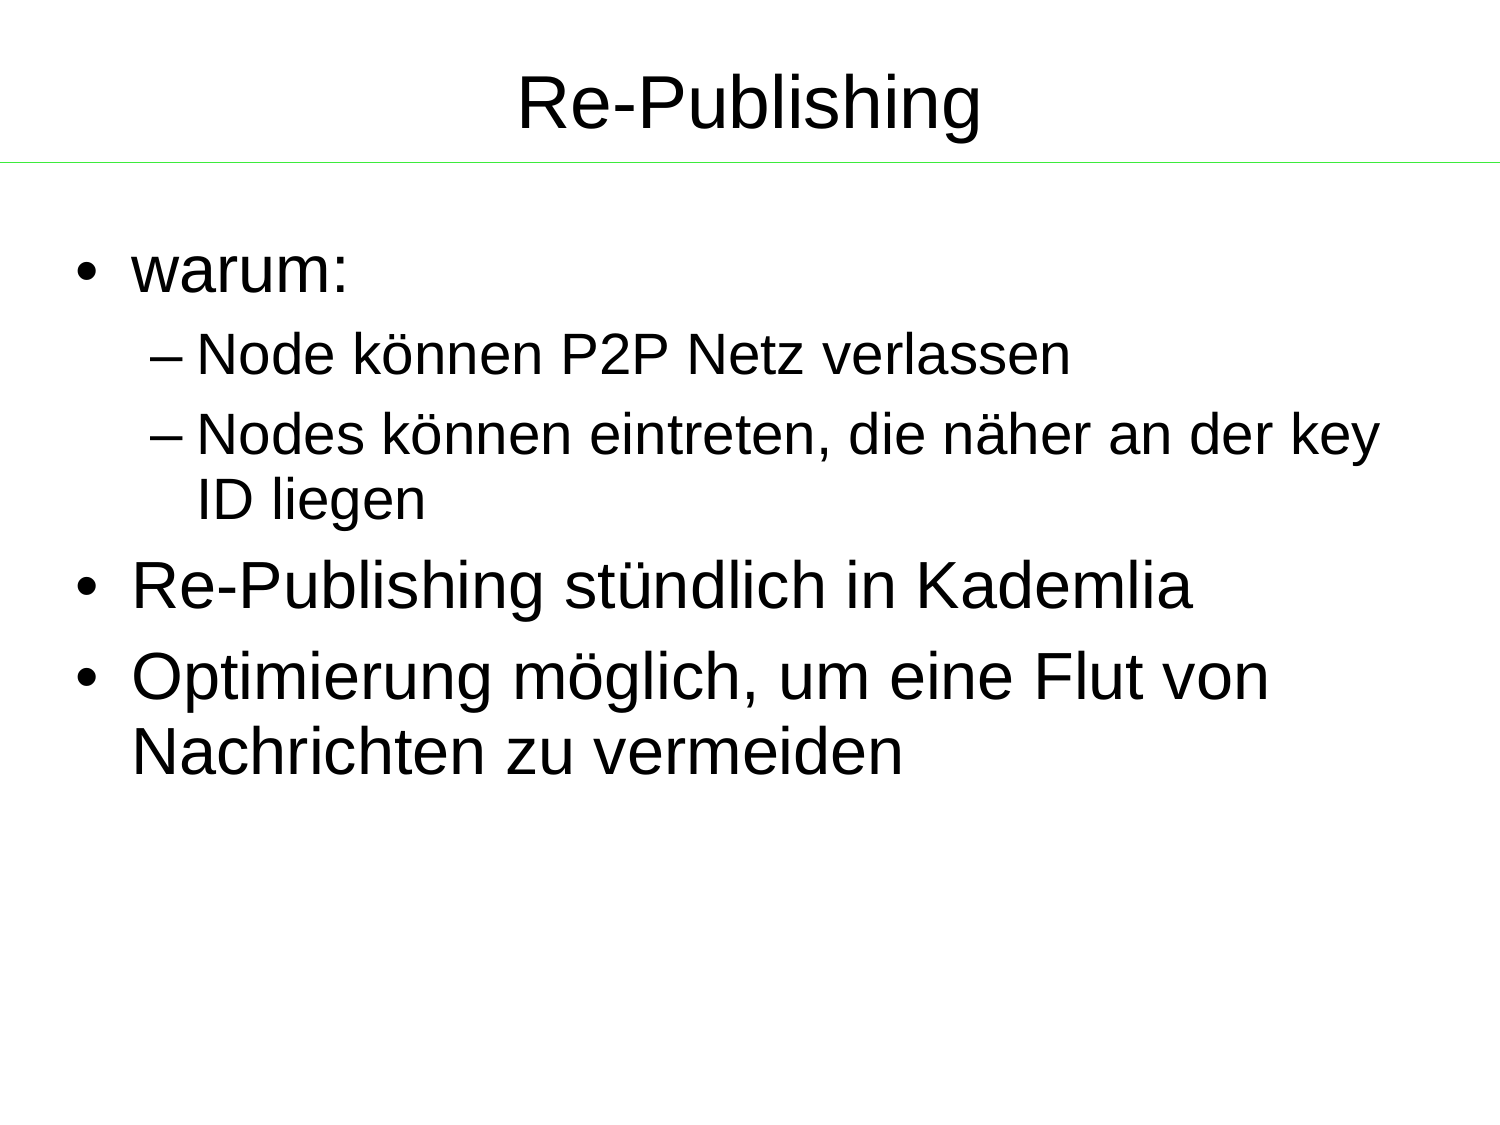

# Re-Publishing
warum:
Node können P2P Netz verlassen
Nodes können eintreten, die näher an der key ID liegen
Re-Publishing stündlich in Kademlia
Optimierung möglich, um eine Flut von Nachrichten zu vermeiden